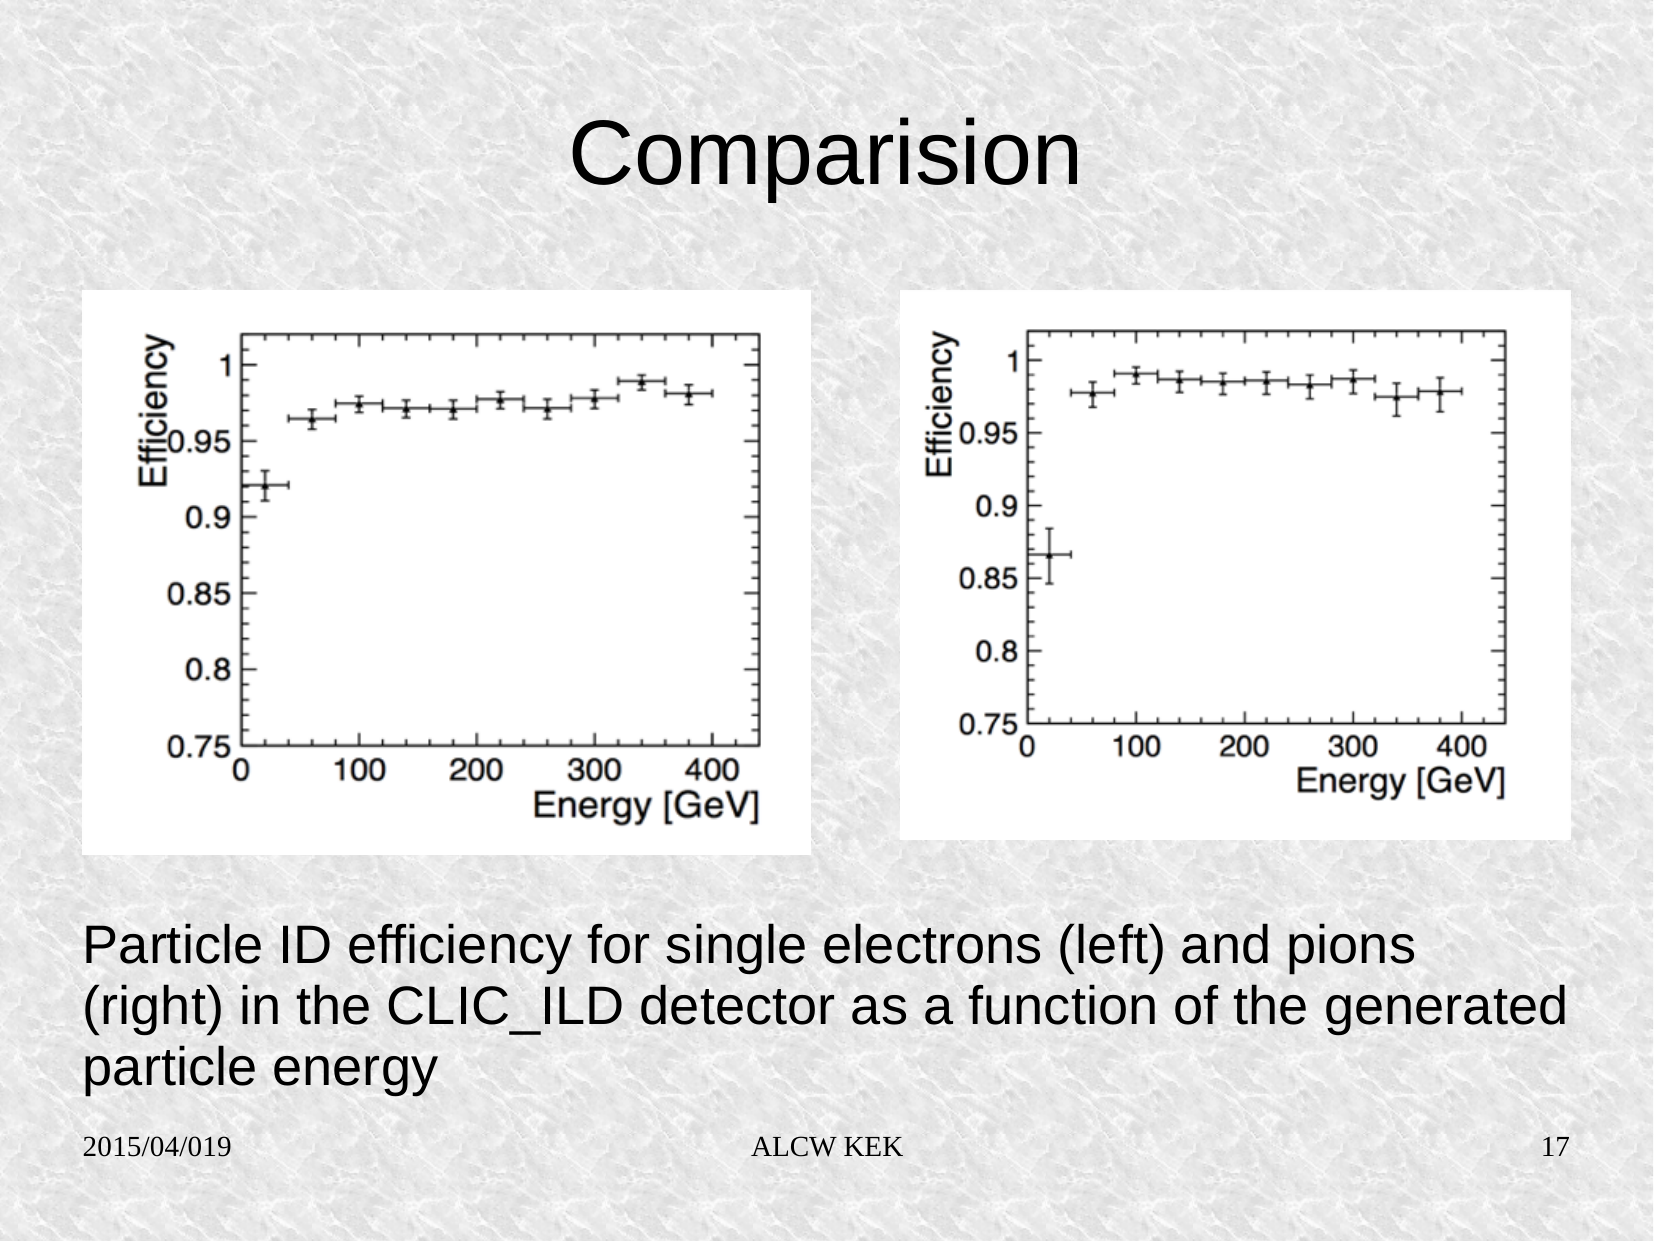

# Comparision
Particle ID efficiency for single electrons (left) and pions (right) in the CLIC_ILD detector as a function of the generated particle energy
2015/04/019
ALCW KEK
17